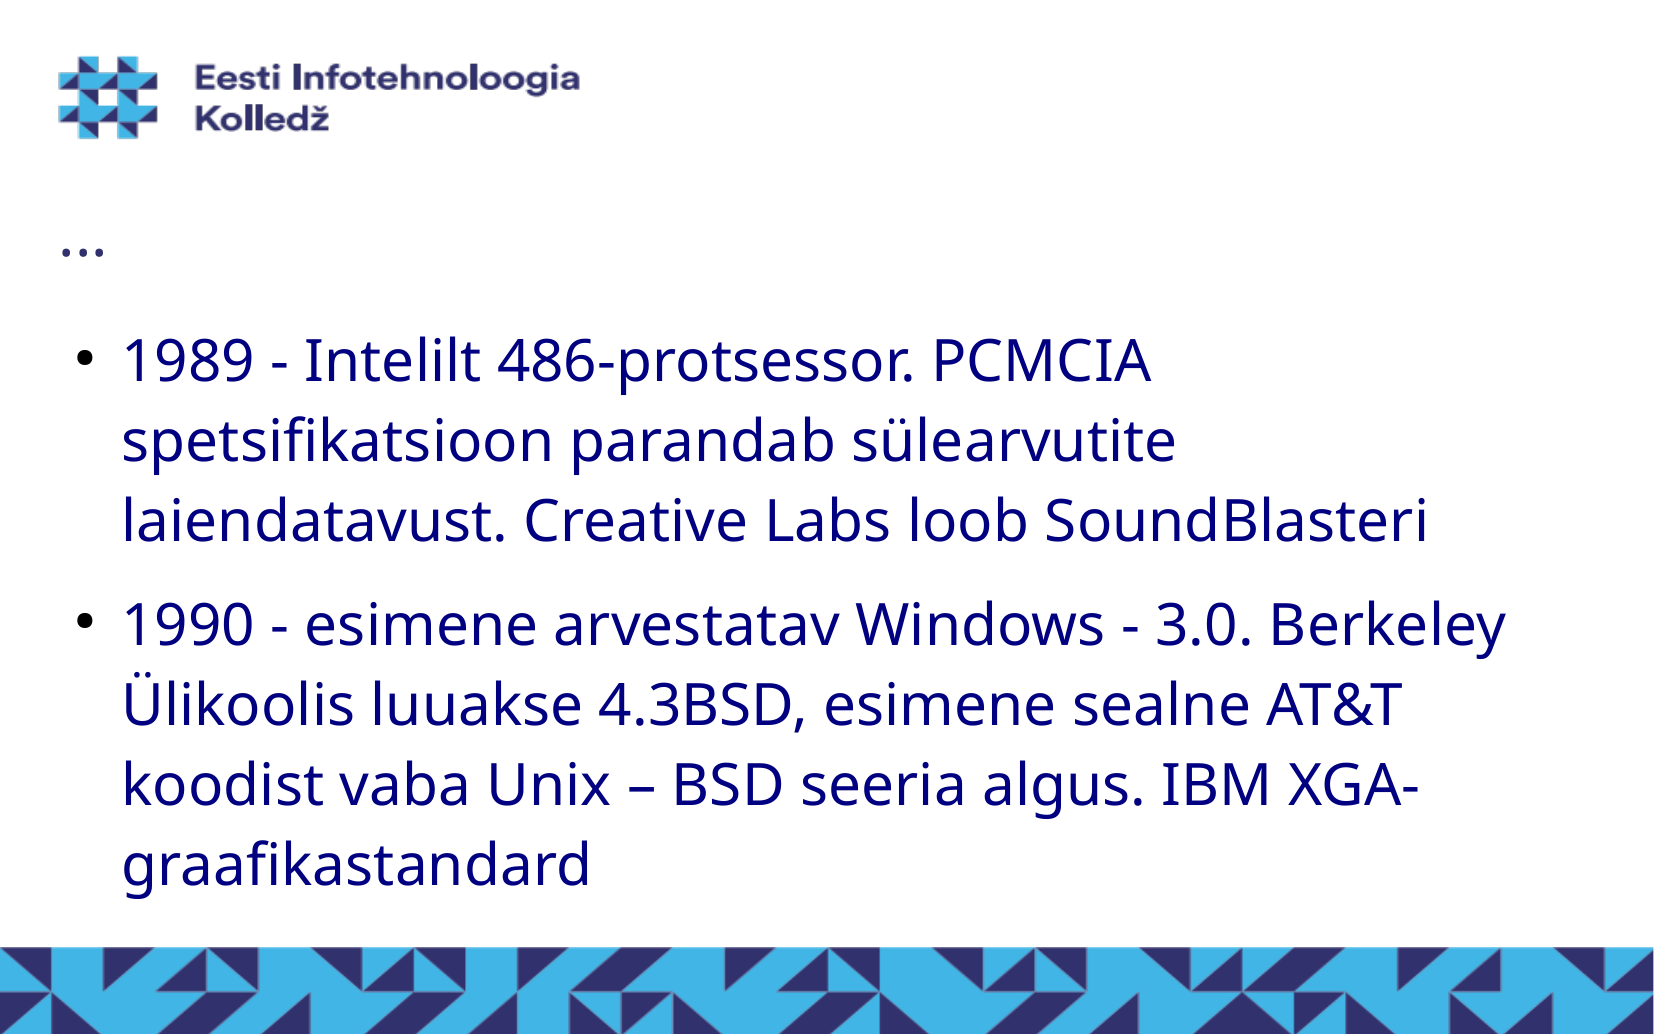

# ...
1989 - Intelilt 486-protsessor. PCMCIA spetsifikatsioon parandab sülearvutite laiendatavust. Creative Labs loob SoundBlasteri
1990 - esimene arvestatav Windows - 3.0. Berkeley Ülikoolis luuakse 4.3BSD, esimene sealne AT&T koodist vaba Unix – BSD seeria algus. IBM XGA-graafikastandard